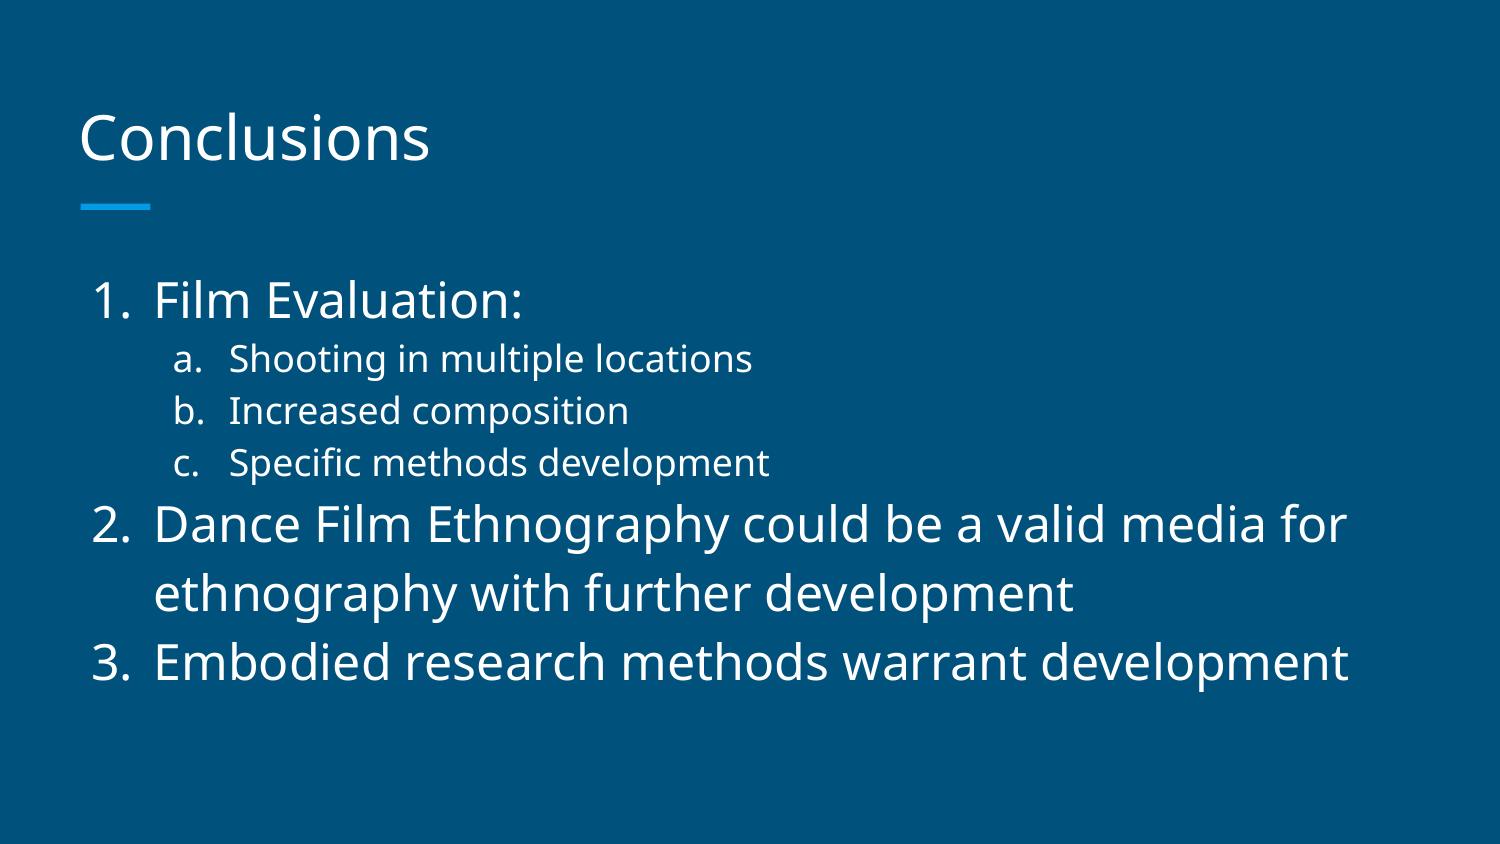

# Conclusions
Film Evaluation:
Shooting in multiple locations
Increased composition
Specific methods development
Dance Film Ethnography could be a valid media for ethnography with further development
Embodied research methods warrant development